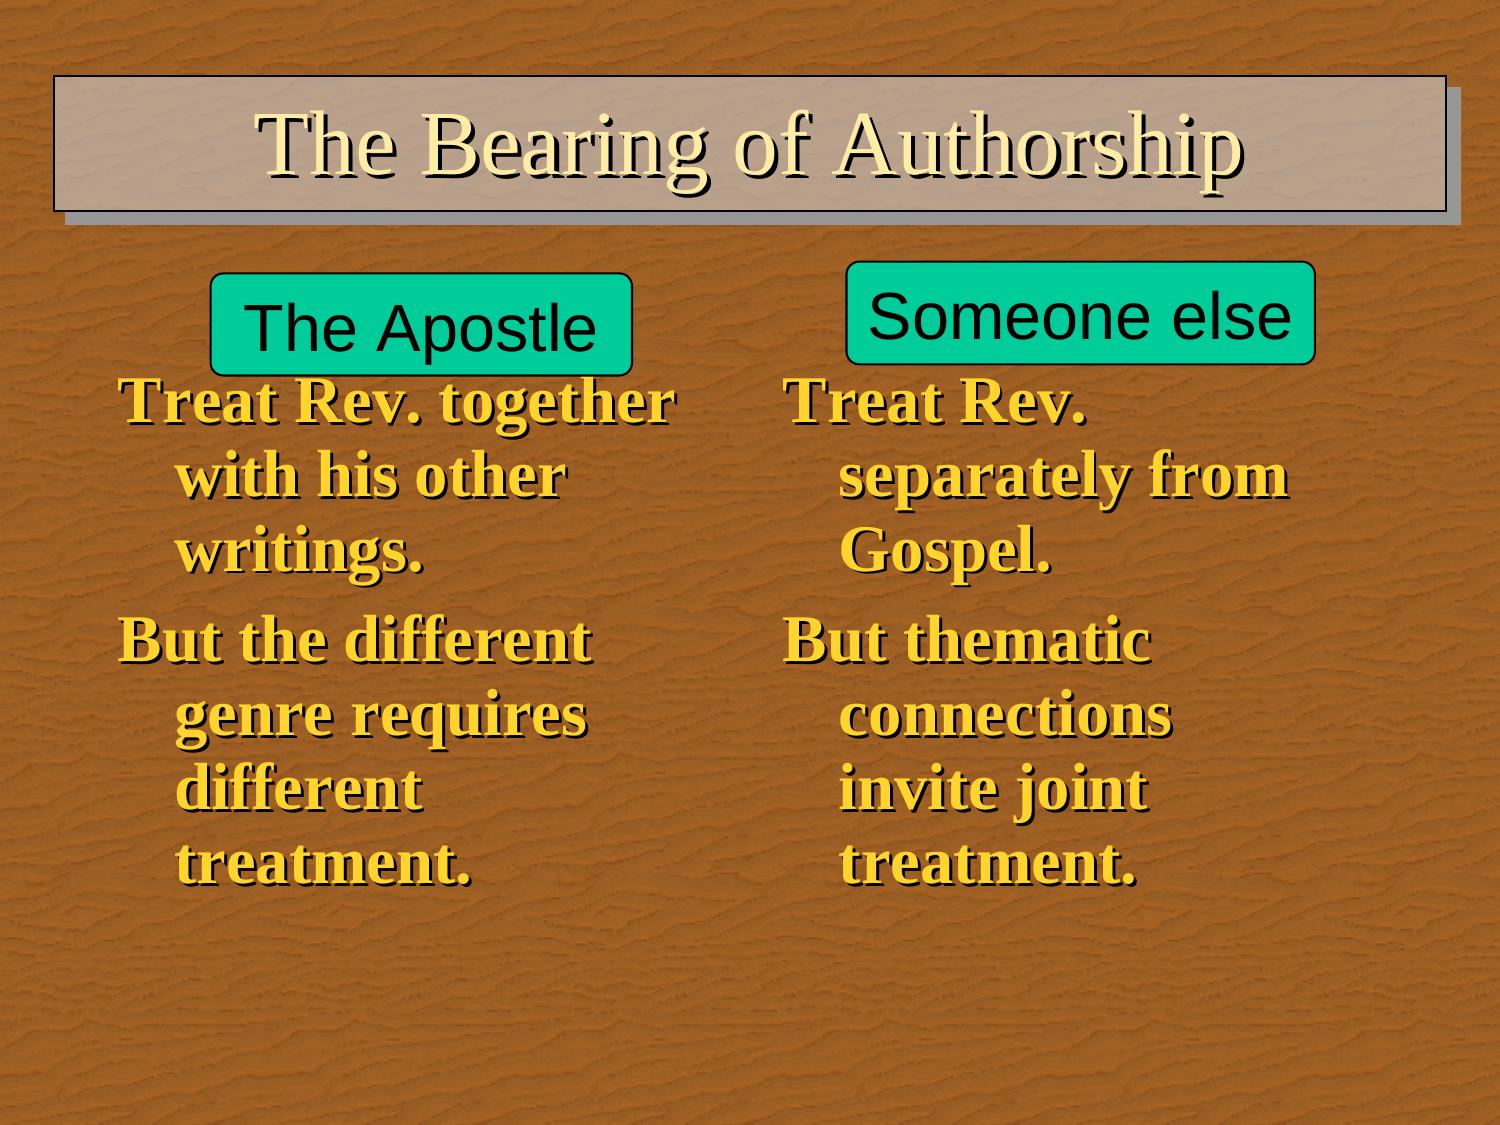

# The Bearing of Authorship
Someone else
The Apostle
Treat Rev. together with his other writings.
But the different genre requires different treatment.
Treat Rev. separately from Gospel.
But thematic connections invite joint treatment.